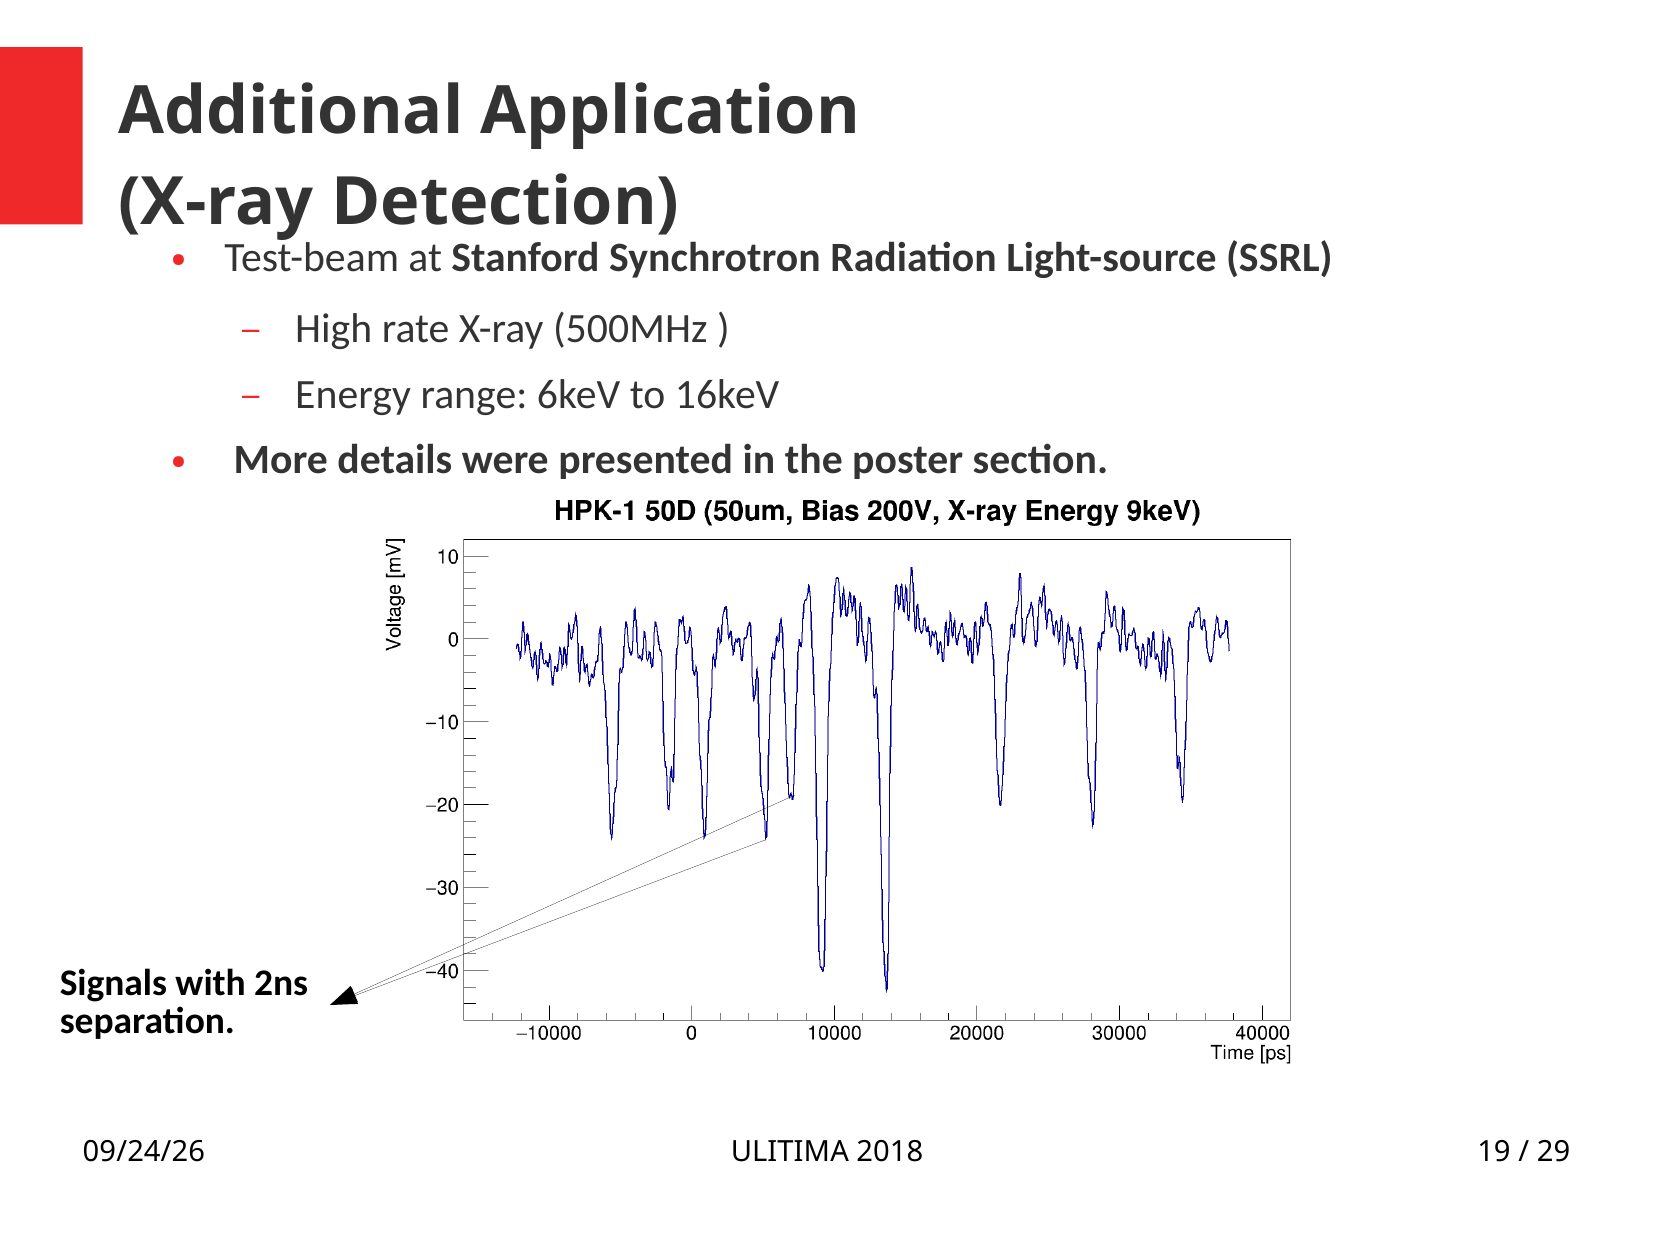

# Additional Application (X-ray Detection)
Test-beam at Stanford Synchrotron Radiation Light-source (SSRL)
High rate X-ray (500MHz )
Energy range: 6keV to 16keV
 More details were presented in the poster section.
Signals with 2ns separation.
ULITIMA 2018
19